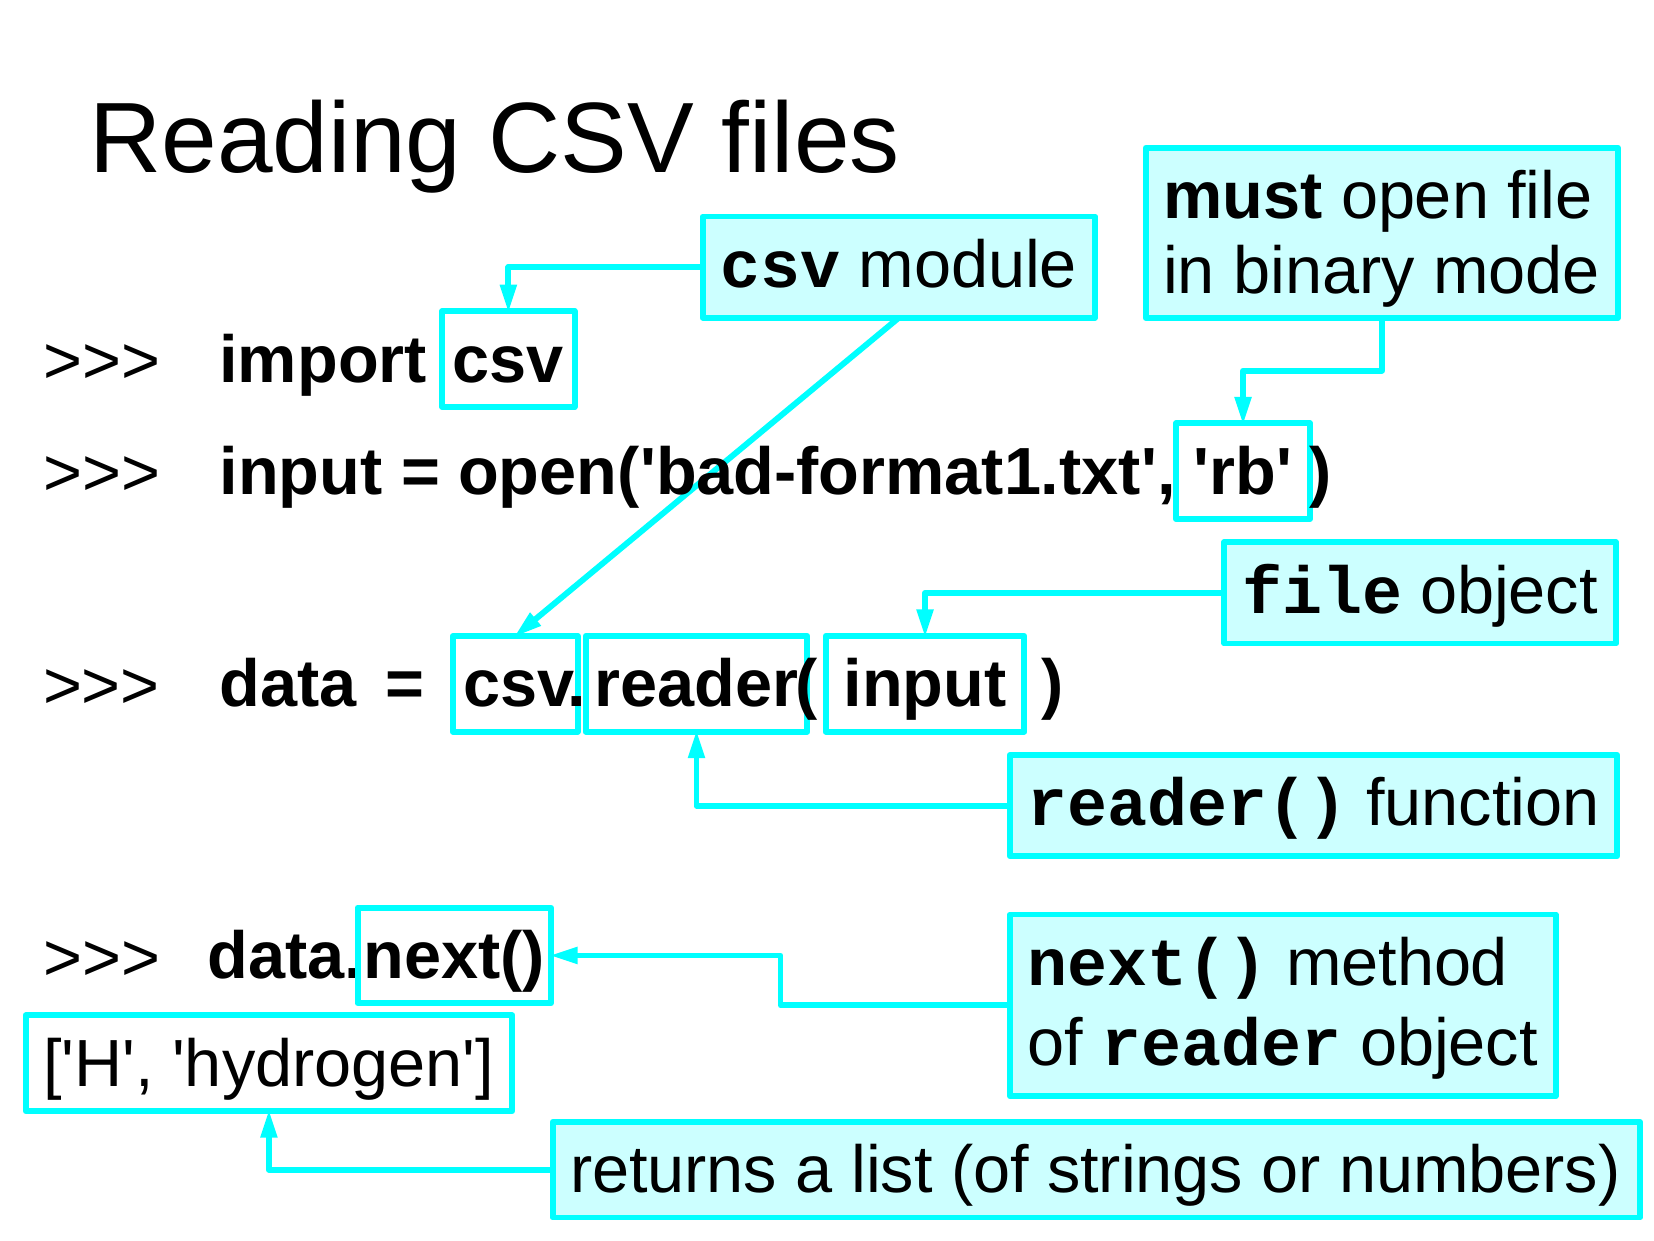

Reading CSV files
must open file
in binary mode
csv module
csv
import
>>>
'rb'
)
input = open('bad-format1.txt',
>>>
file object
data
=
csv
.
reader
(
input
)
>>>
reader() function
next()
data.
>>>
next() method
of reader object
['H', 'hydrogen']
returns a list (of strings or numbers)
75